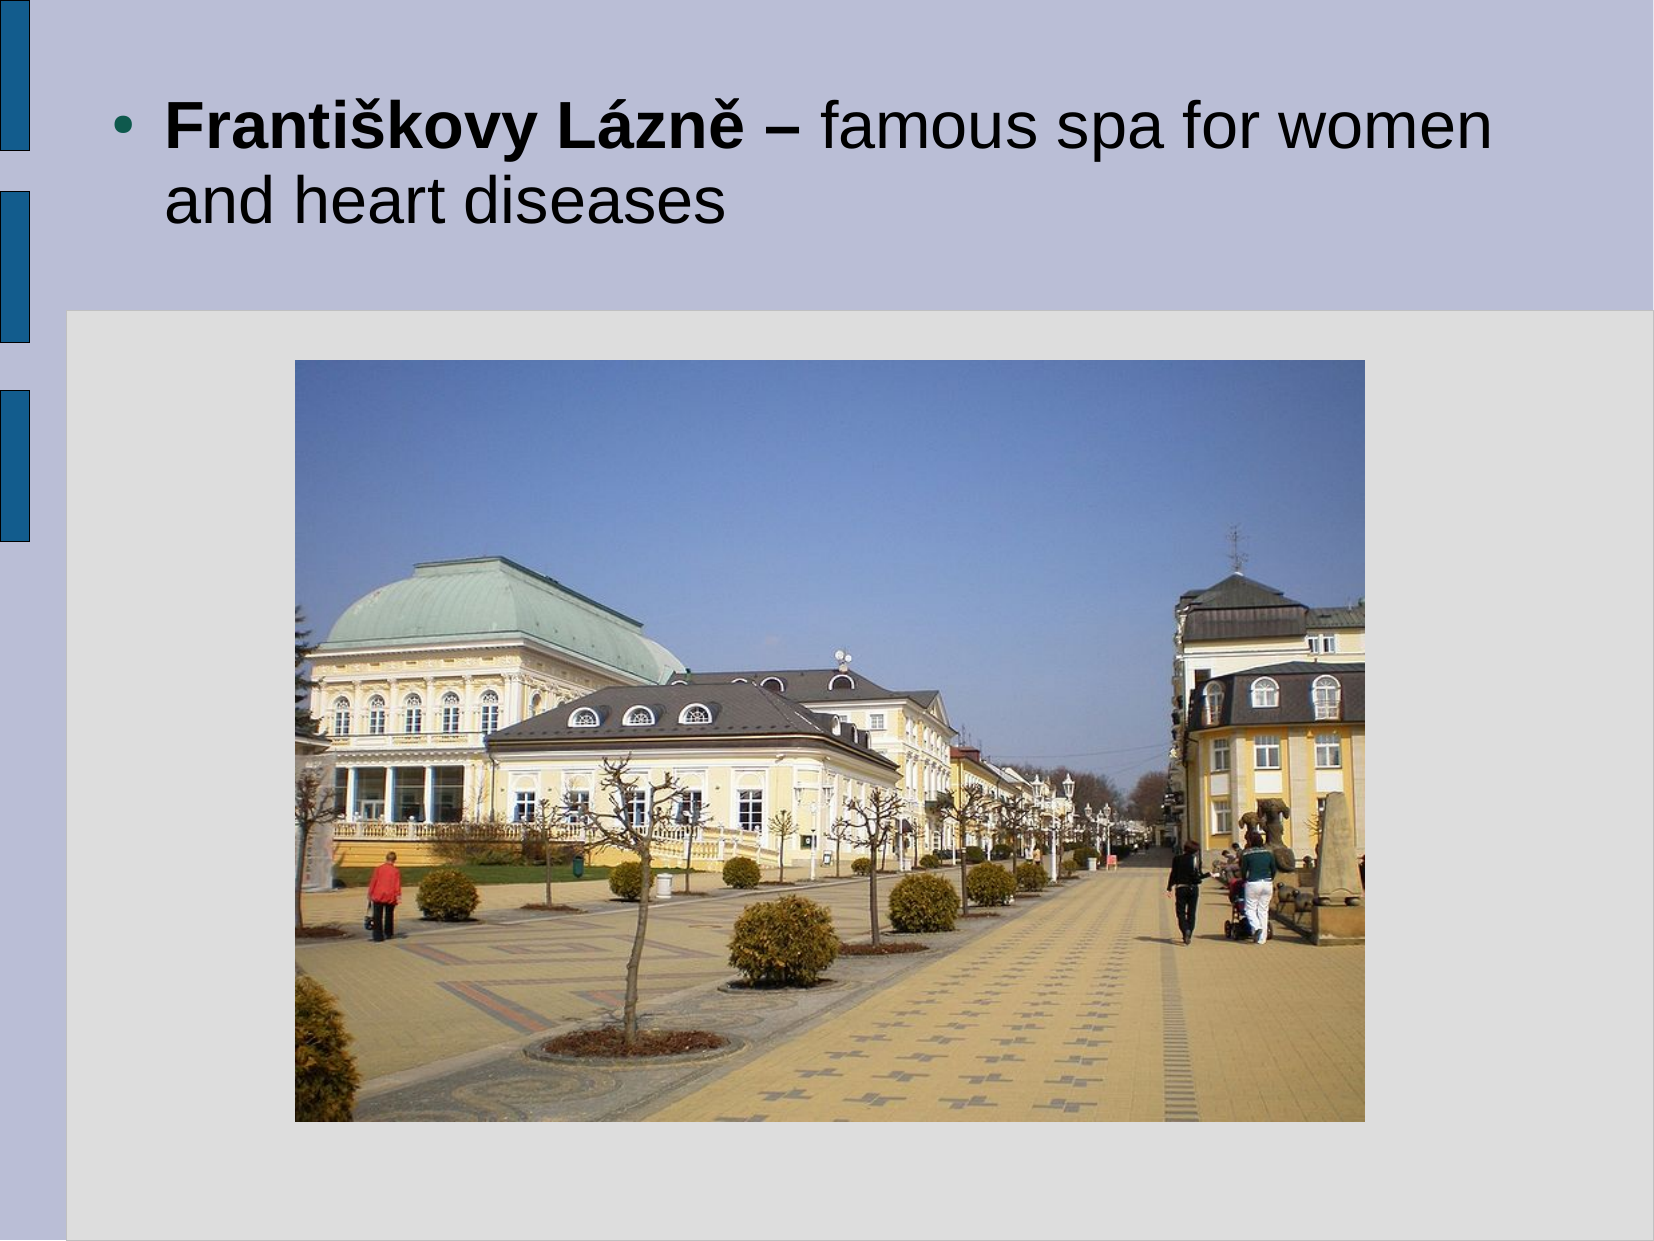

# Františkovy Lázně – famous spa for women and heart diseases